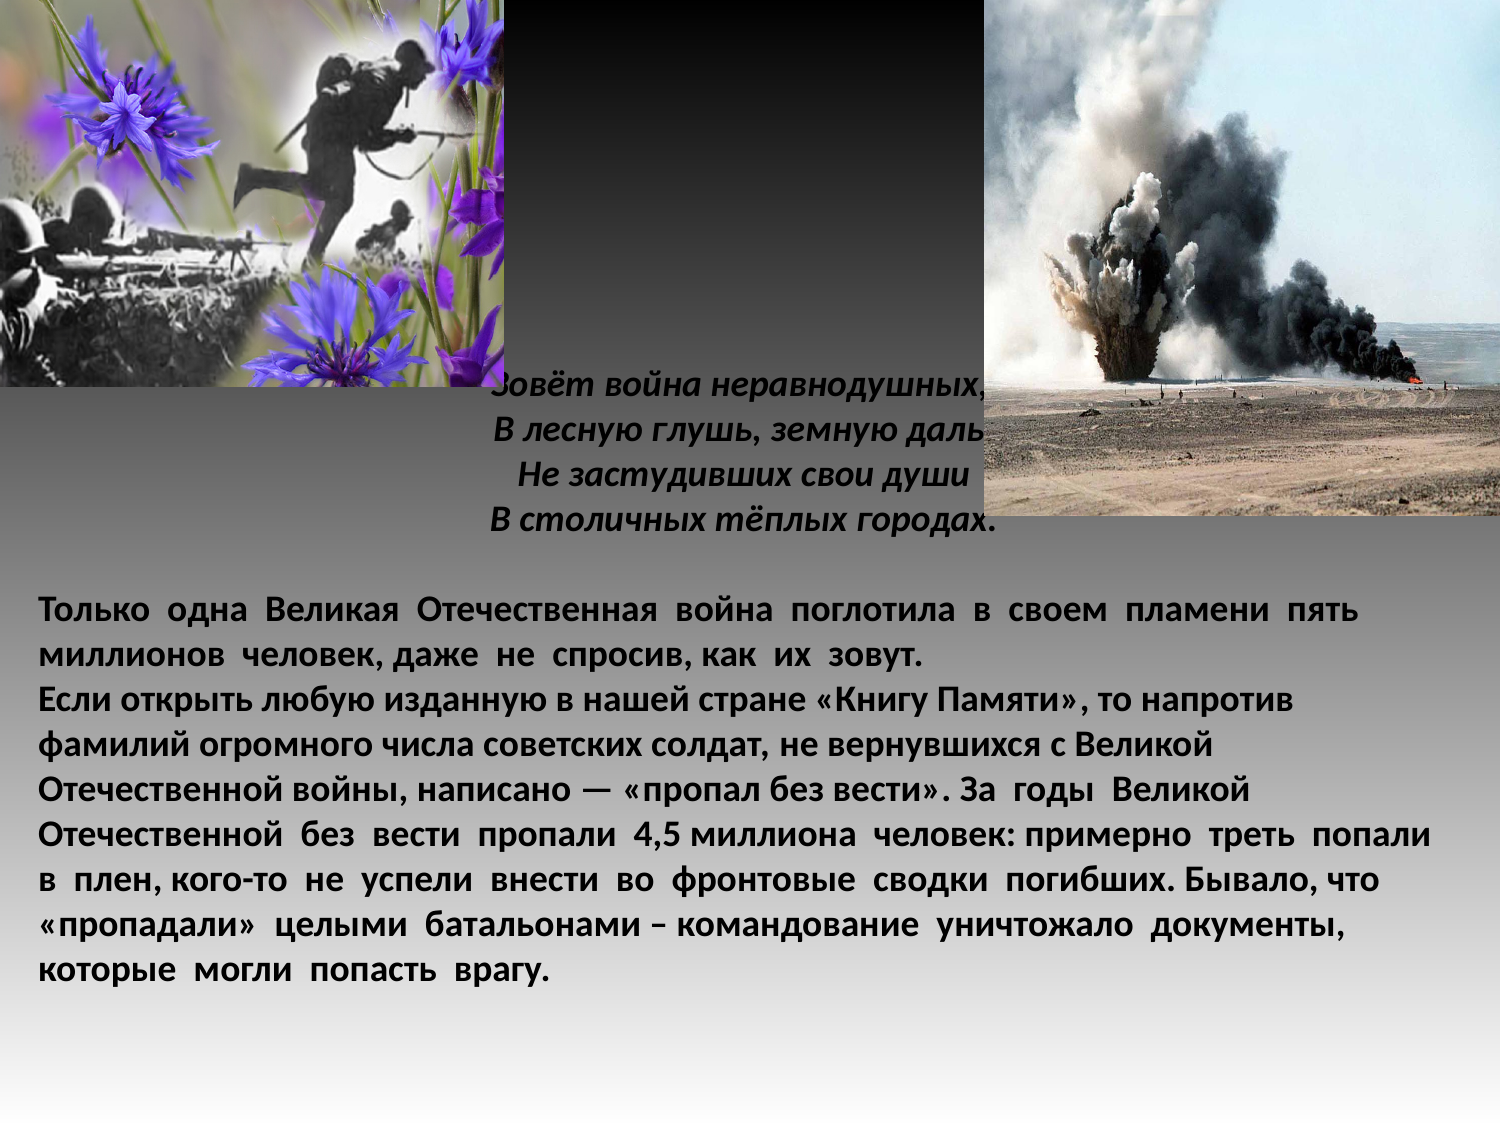

Зовёт война неравнодушных,
В лесную глушь, земную даль,
Не застудивших свои души
В столичных тёплых городах.
Только одна Великая Отечественная война поглотила в своем пламени пять миллионов человек, даже не спросив, как их зовут.
Если открыть любую изданную в нашей стране «Книгу Памяти», то напротив фамилий огромного числа советских солдат, не вернувшихся с Великой Отечественной войны, написано — «пропал без вести». За годы Великой Отечественной без вести пропали 4,5 миллиона человек: примерно треть попали в плен, кого-то не успели внести во фронтовые сводки погибших. Бывало, что «пропадали» целыми батальонами – командование уничтожало документы, которые могли попасть врагу.